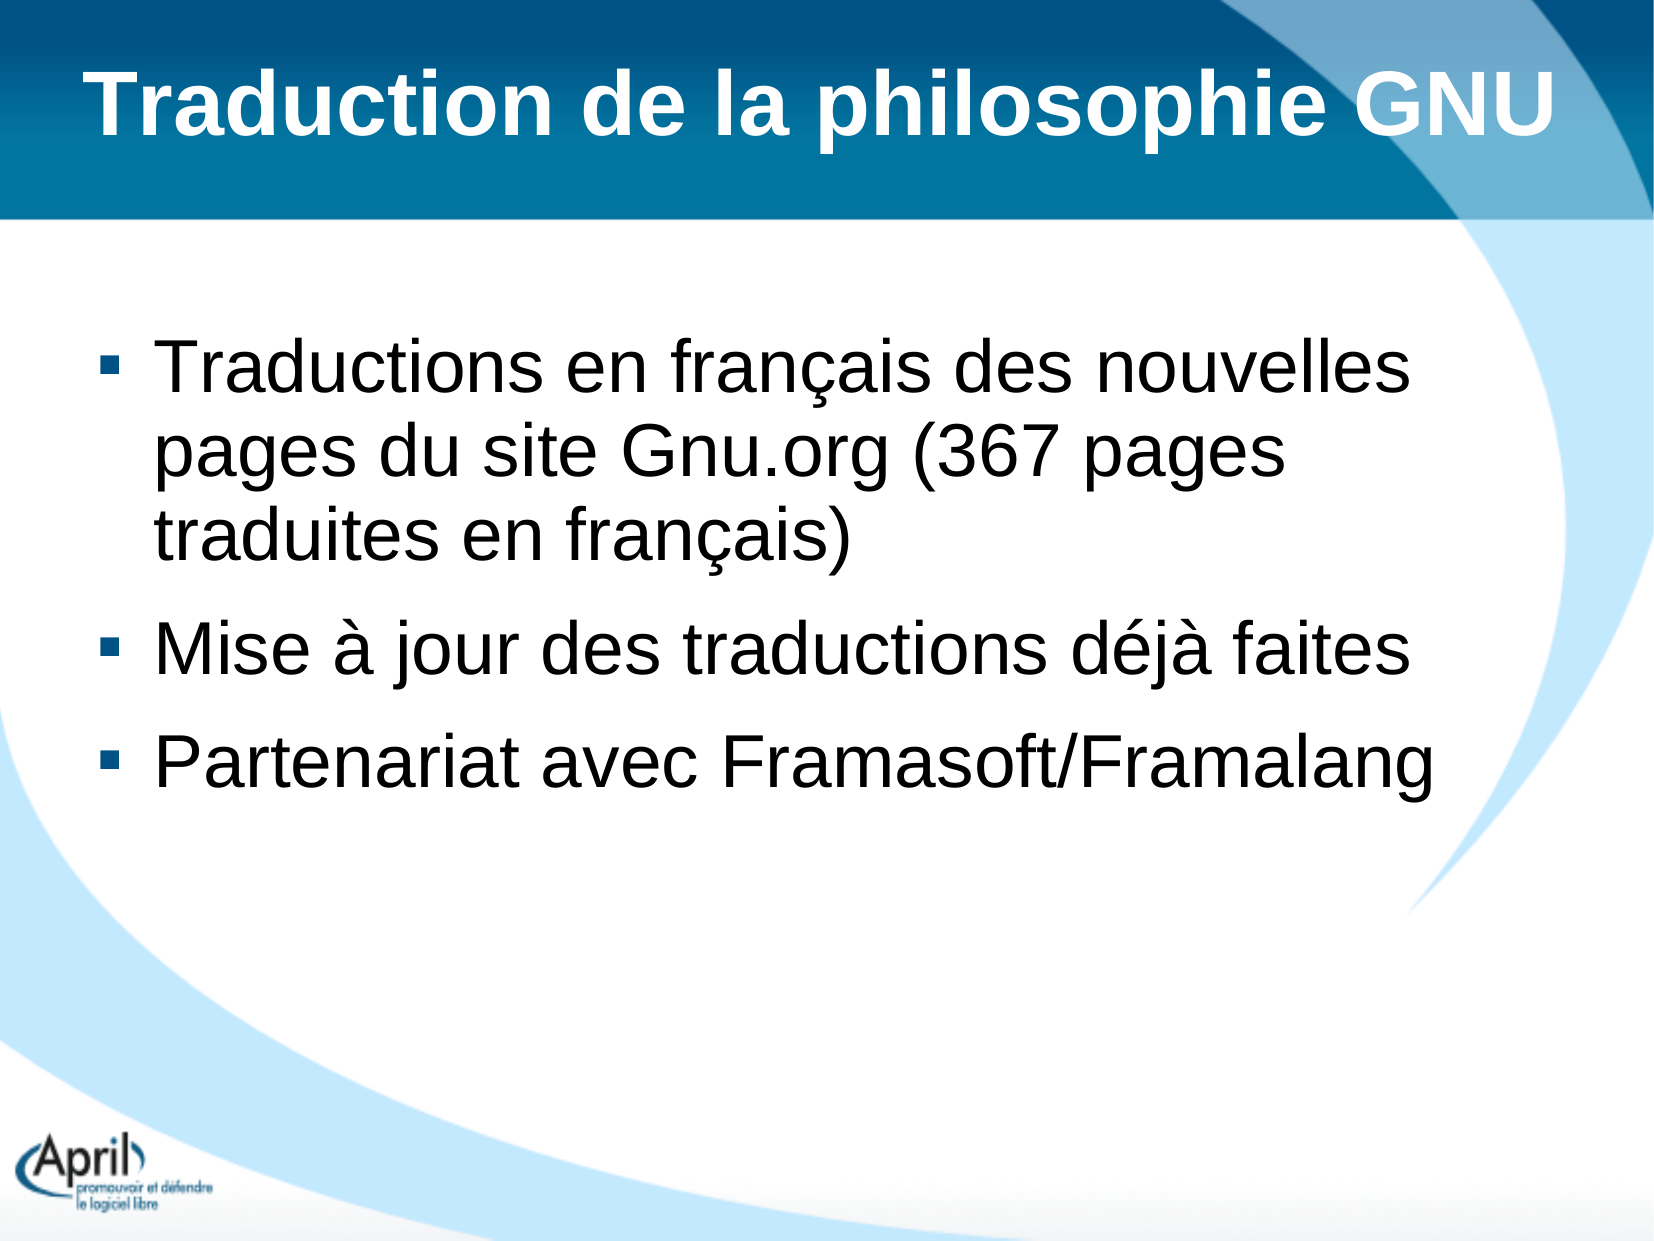

# Traduction de la philosophie GNU
Traductions en français des nouvelles pages du site Gnu.org (367 pages traduites en français)
Mise à jour des traductions déjà faites
Partenariat avec Framasoft/Framalang